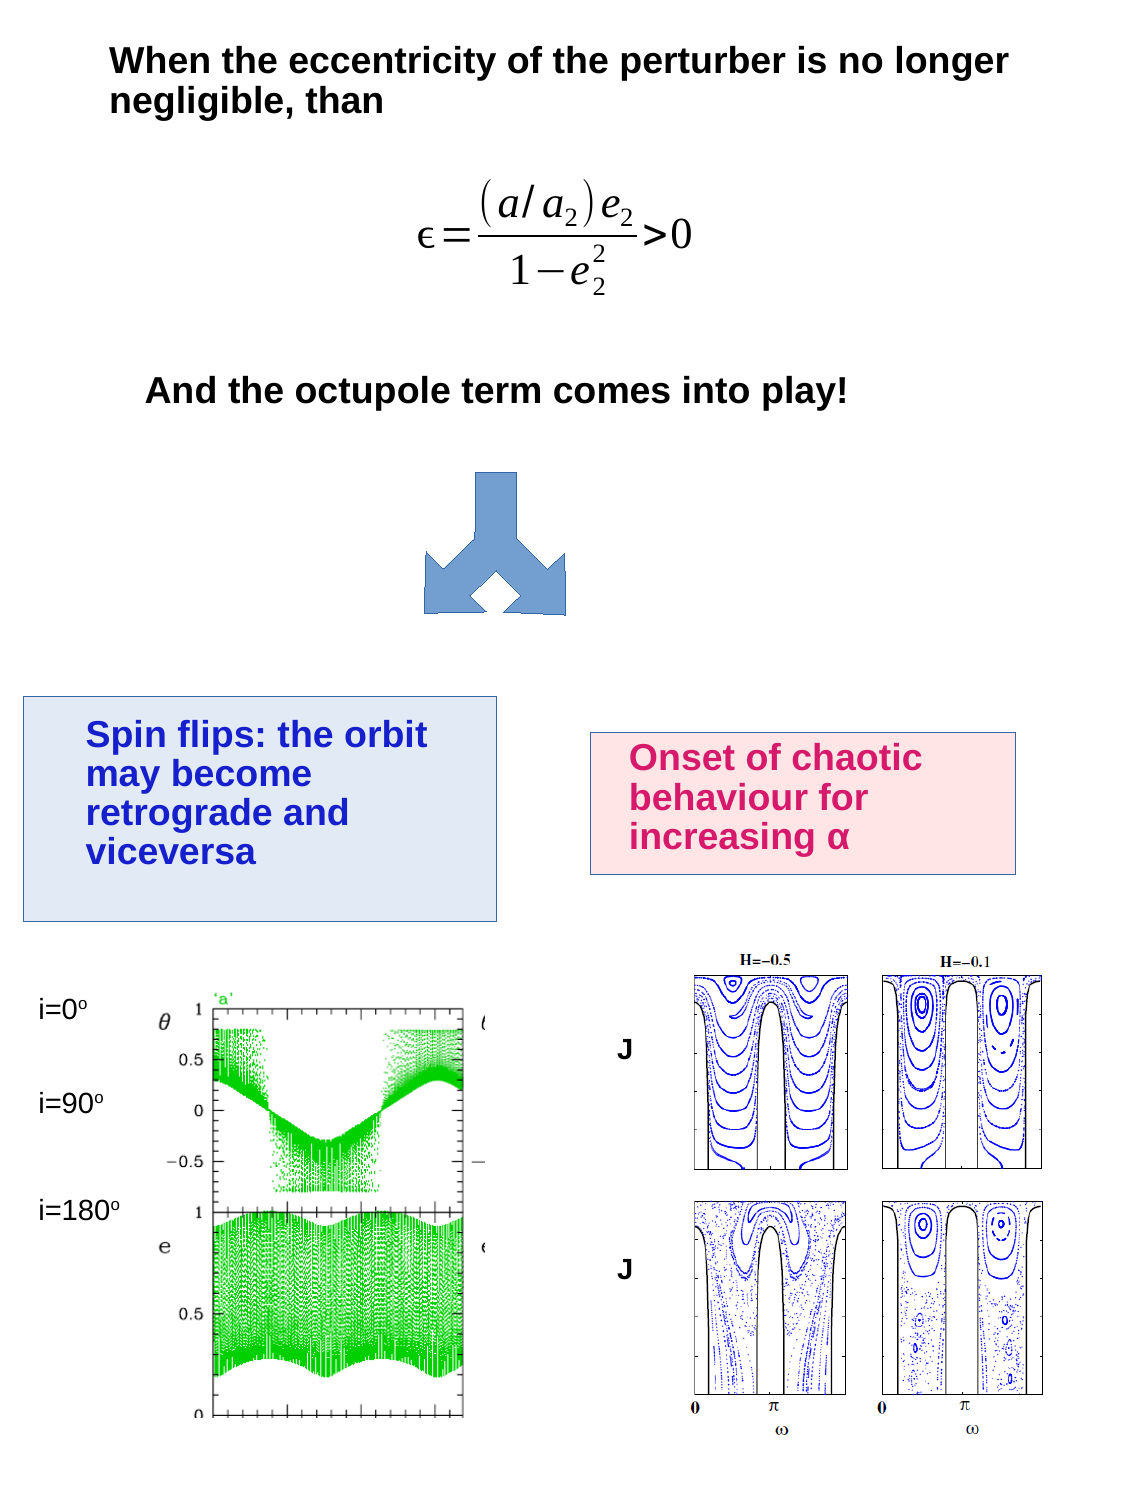

When the eccentricity of the perturber is no longer negligible, than
And the octupole term comes into play!
Spin flips: the orbit may become retrograde and viceversa
Onset of chaotic behaviour for increasing α
i=0o
J
i=90o
i=180o
J